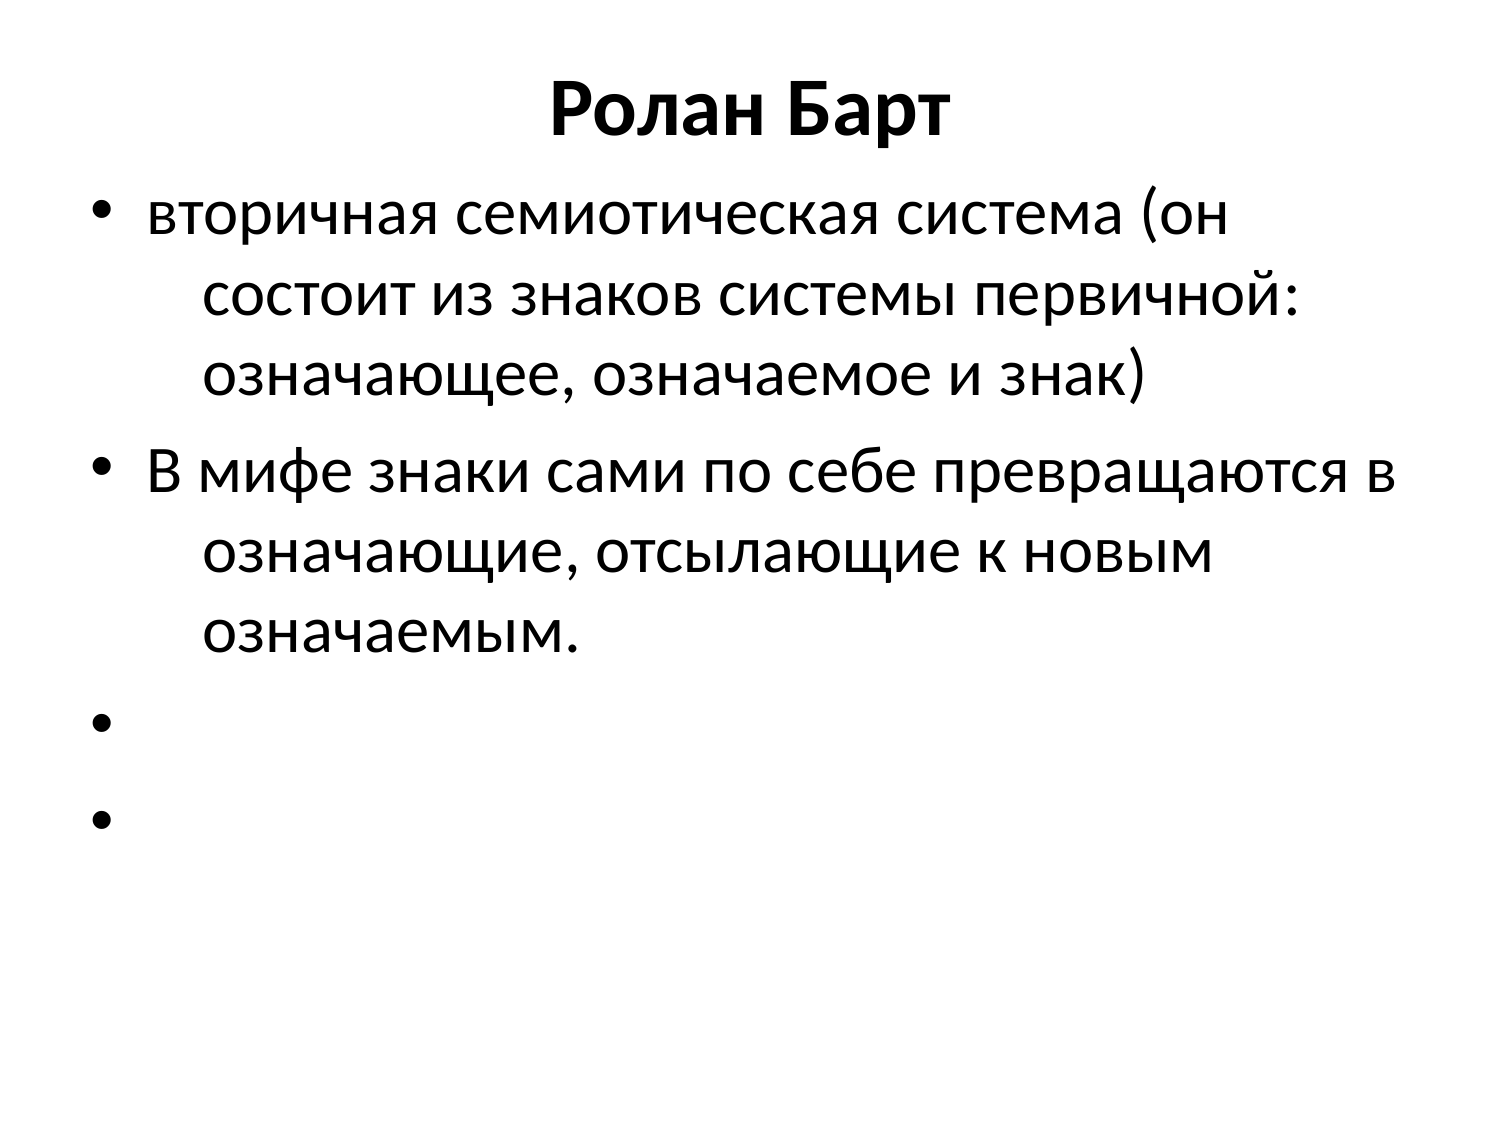

# Ролан Барт
вторичная семиотичес­кая система (он состоит из знаков системы первичной: означающее, означаемое и знак)
В мифе знаки сами по себе превра­щаются в означающие, отсылающие к новым означае­мым.